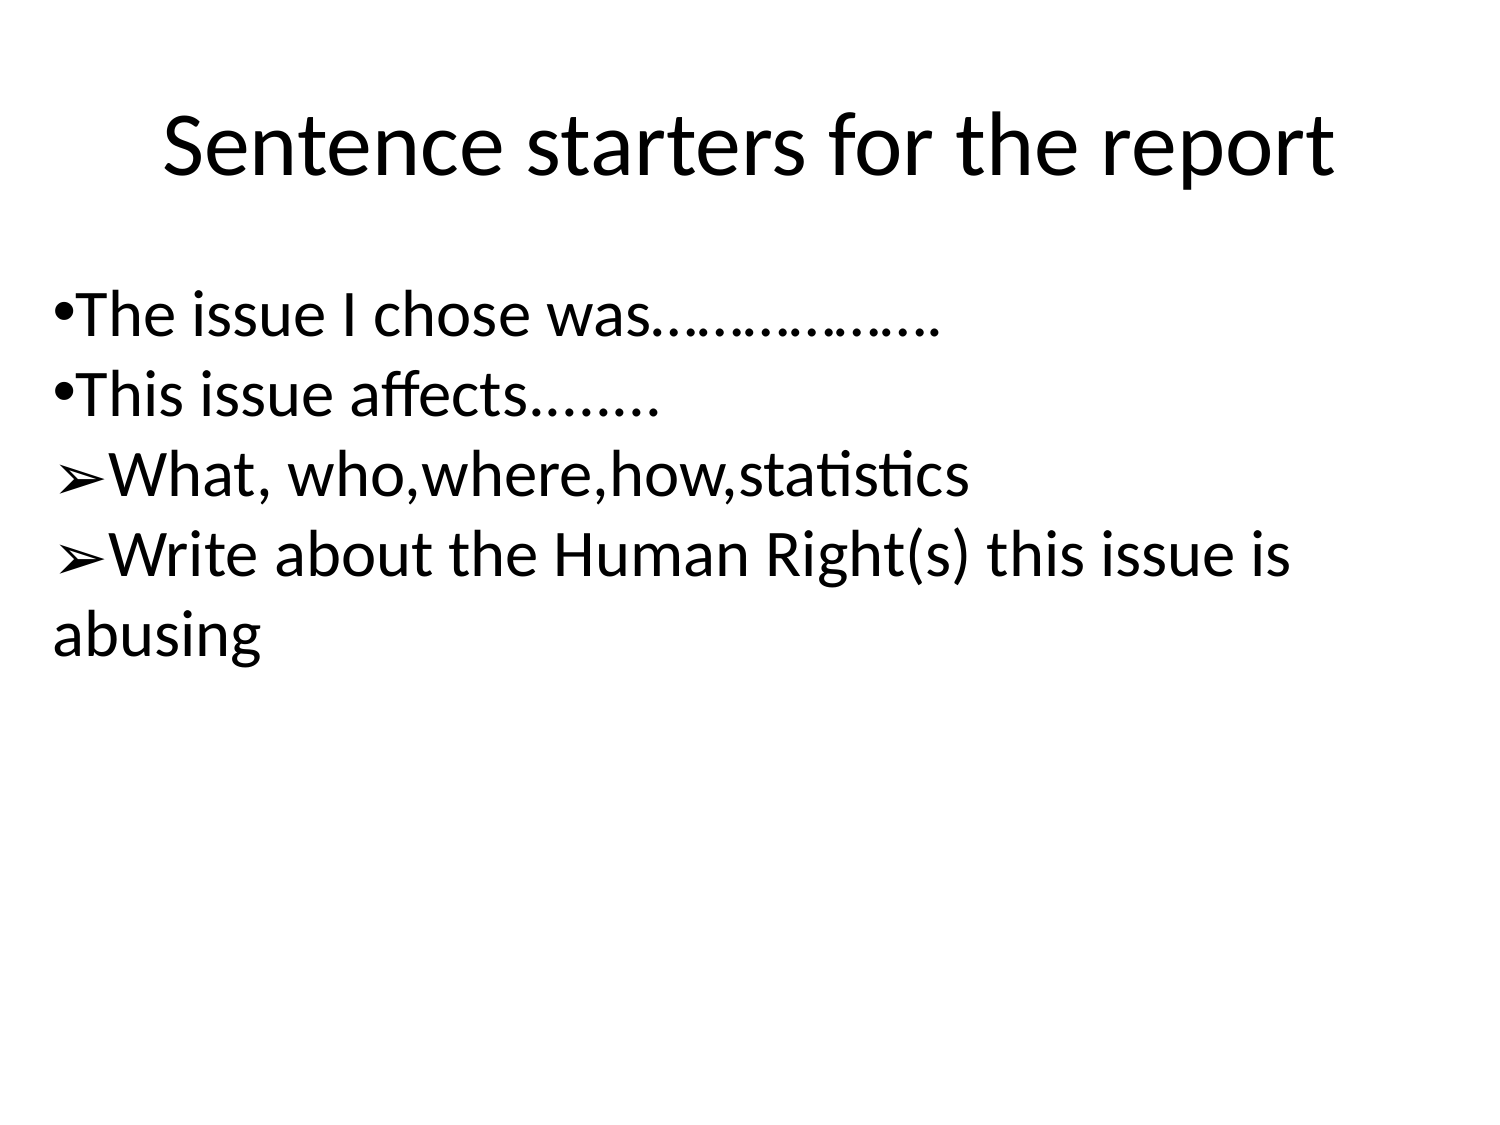

Sentence starters for the report
The issue I chose was……………….
This issue affects........
What, who,where,how,statistics
Write about the Human Right(s) this issue is abusing